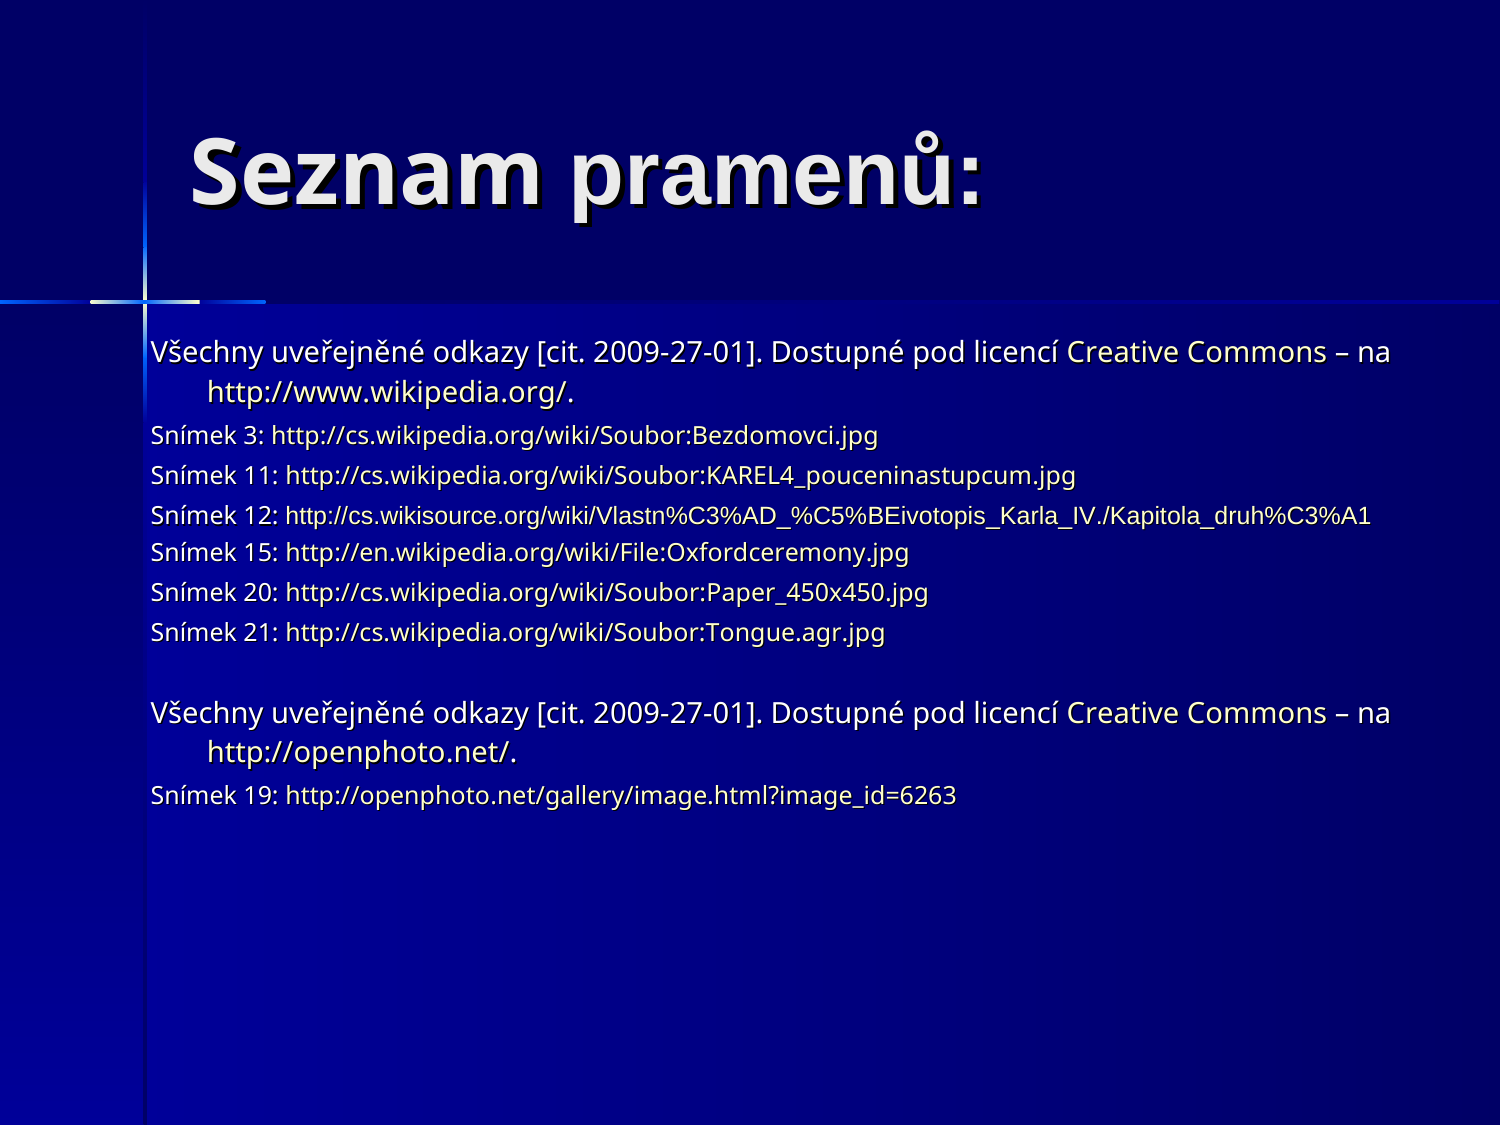

# Seznam pramenů:
Všechny uveřejněné odkazy [cit. 2009-27-01]. Dostupné pod licencí Creative Commons – na http://www.wikipedia.org/.
Snímek 3: http://cs.wikipedia.org/wiki/Soubor:Bezdomovci.jpg
Snímek 11: http://cs.wikipedia.org/wiki/Soubor:KAREL4_pouceninastupcum.jpg
Snímek 12: http://cs.wikisource.org/wiki/Vlastn%C3%AD_%C5%BEivotopis_Karla_IV./Kapitola_druh%C3%A1
Snímek 15: http://en.wikipedia.org/wiki/File:Oxfordceremony.jpg
Snímek 20: http://cs.wikipedia.org/wiki/Soubor:Paper_450x450.jpg
Snímek 21: http://cs.wikipedia.org/wiki/Soubor:Tongue.agr.jpg
Všechny uveřejněné odkazy [cit. 2009-27-01]. Dostupné pod licencí Creative Commons – na http://openphoto.net/.
Snímek 19: http://openphoto.net/gallery/image.html?image_id=6263